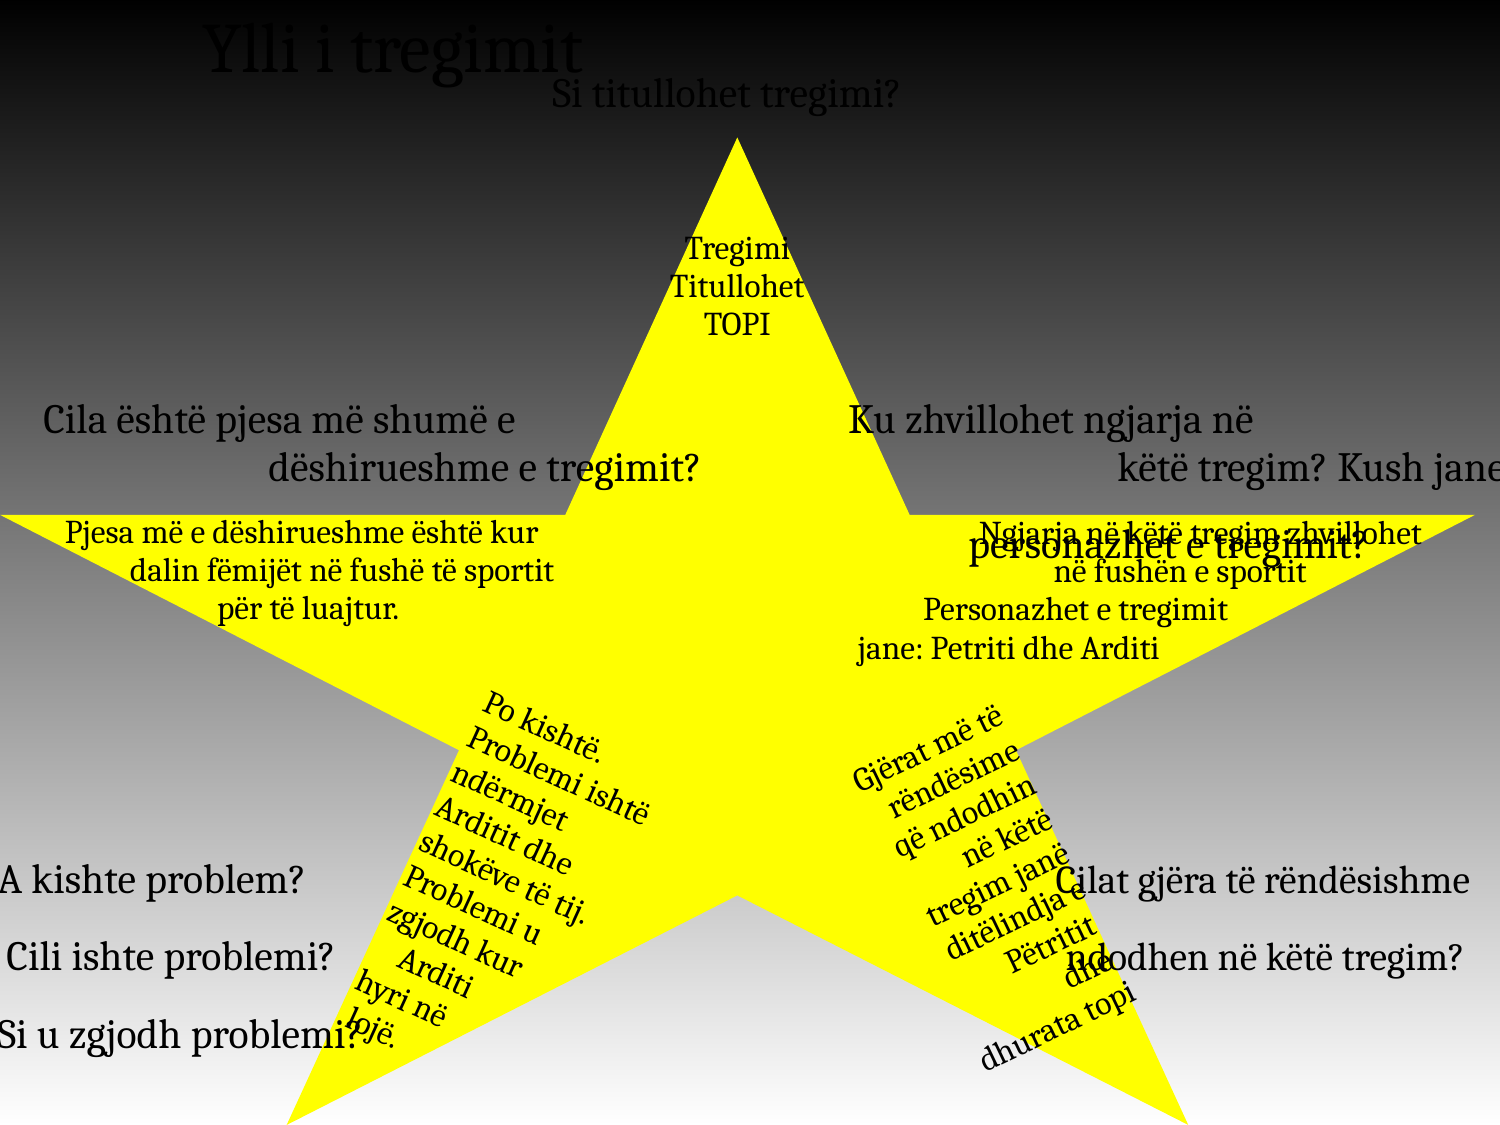

# Ylli i tregimit
 Si titullohet tregimi?
 Cila është pjesa më shumë e Ku zhvillohet ngjarja në dëshirueshme e tregimit? këtë tregim? Kush jane
 personazhet e tregimit?
A kishte problem? Cilat gjëra të rëndësishme
 Cili ishte problemi? ndodhen në këtë tregim?
Si u zgjodh problemi?
Tregimi
Titullohet
TOPI
Pjesa më e dëshirueshme është kur
 dalin fëmijët në fushë të sportit
 për të luajtur.
Ngjarja në këtë tregim zhvillohet
 në fushën e sportit
 Personazhet e tregimit
 jane: Petriti dhe Arditi
Po kishtë. Problemi ishtë ndërmjet Arditit dhe
shokëve të tij.
Problemi u zgjodh kur
 Arditi
hyri në
 lojë.
Gjërat më të rëndësime që ndodhin në këtë tregim janë ditëlindja e Pëtritit
dhe
dhurata topi